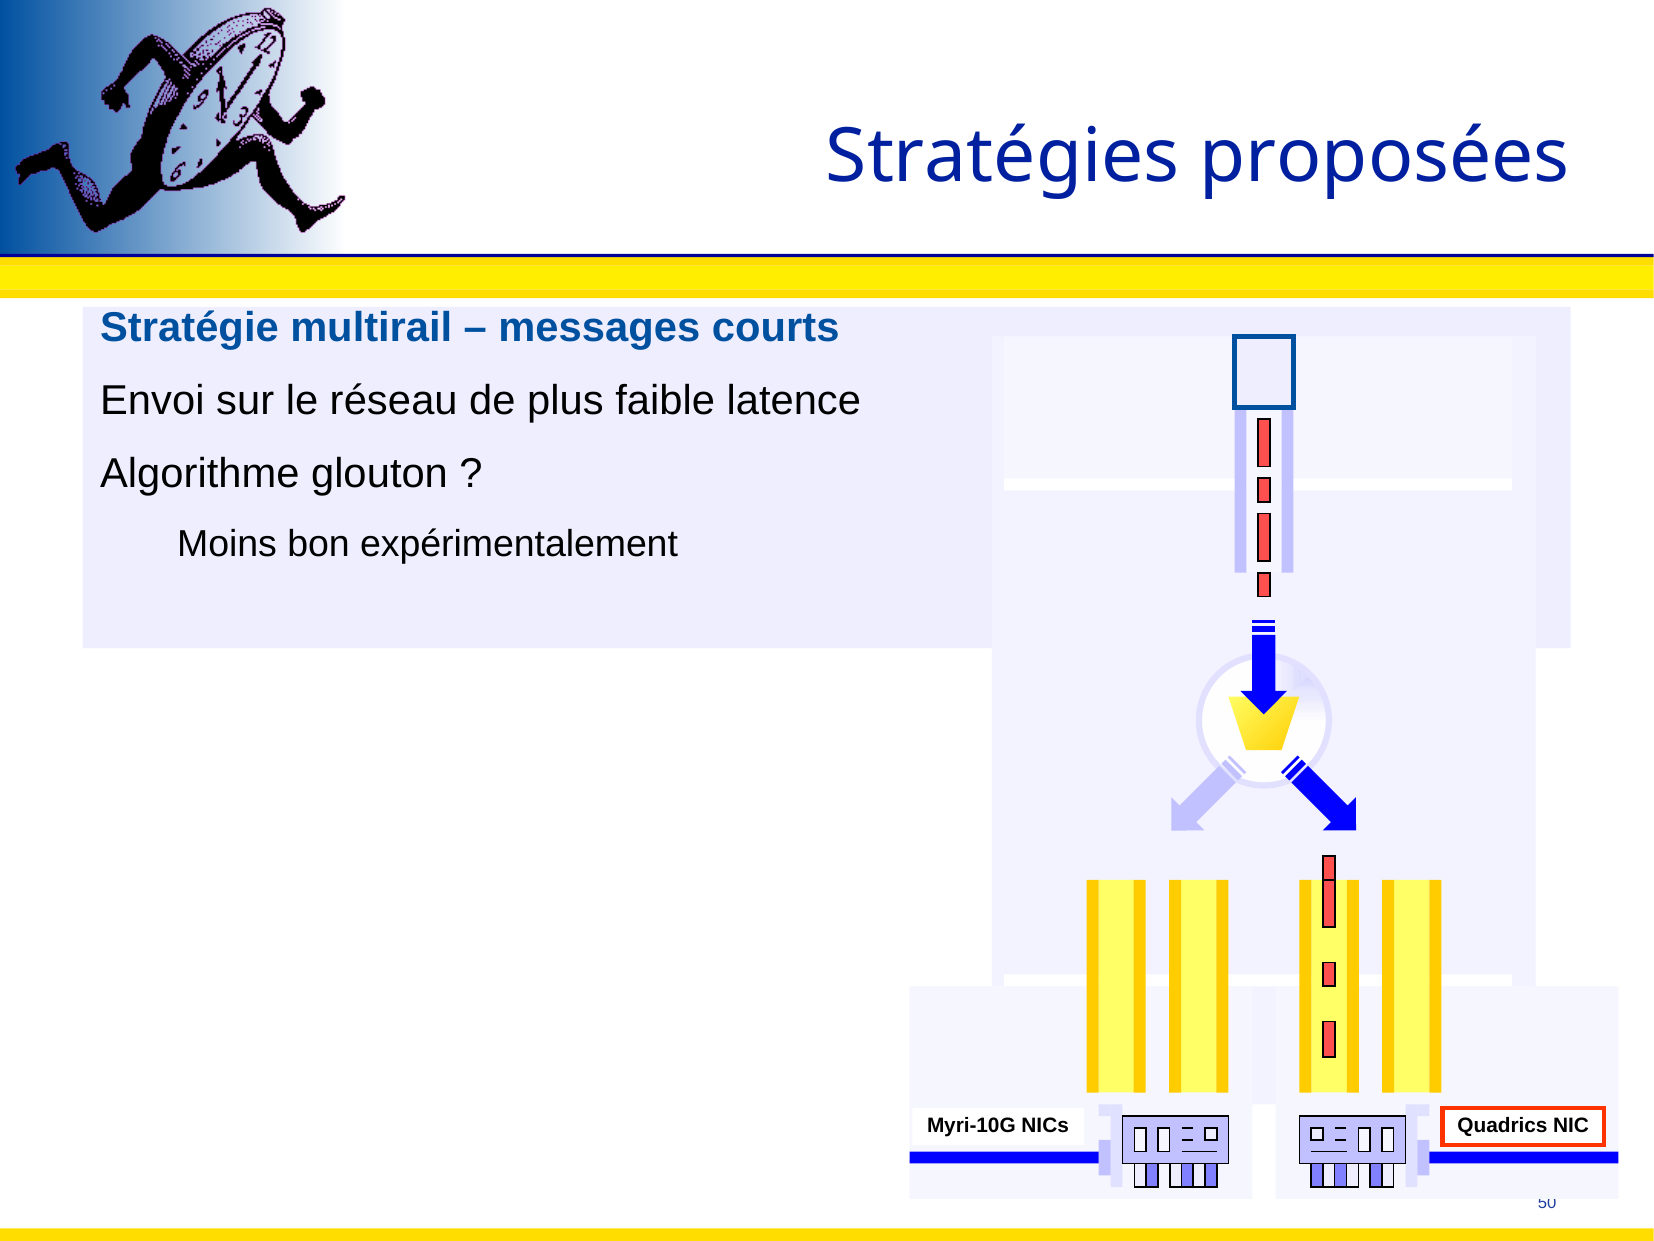

# Stratégies proposées
Stratégie multirail – messages courts
Envoi sur le réseau de plus faible latence
Algorithme glouton ?
Moins bon expérimentalement
Myri-10G NICs
Quadrics NIC